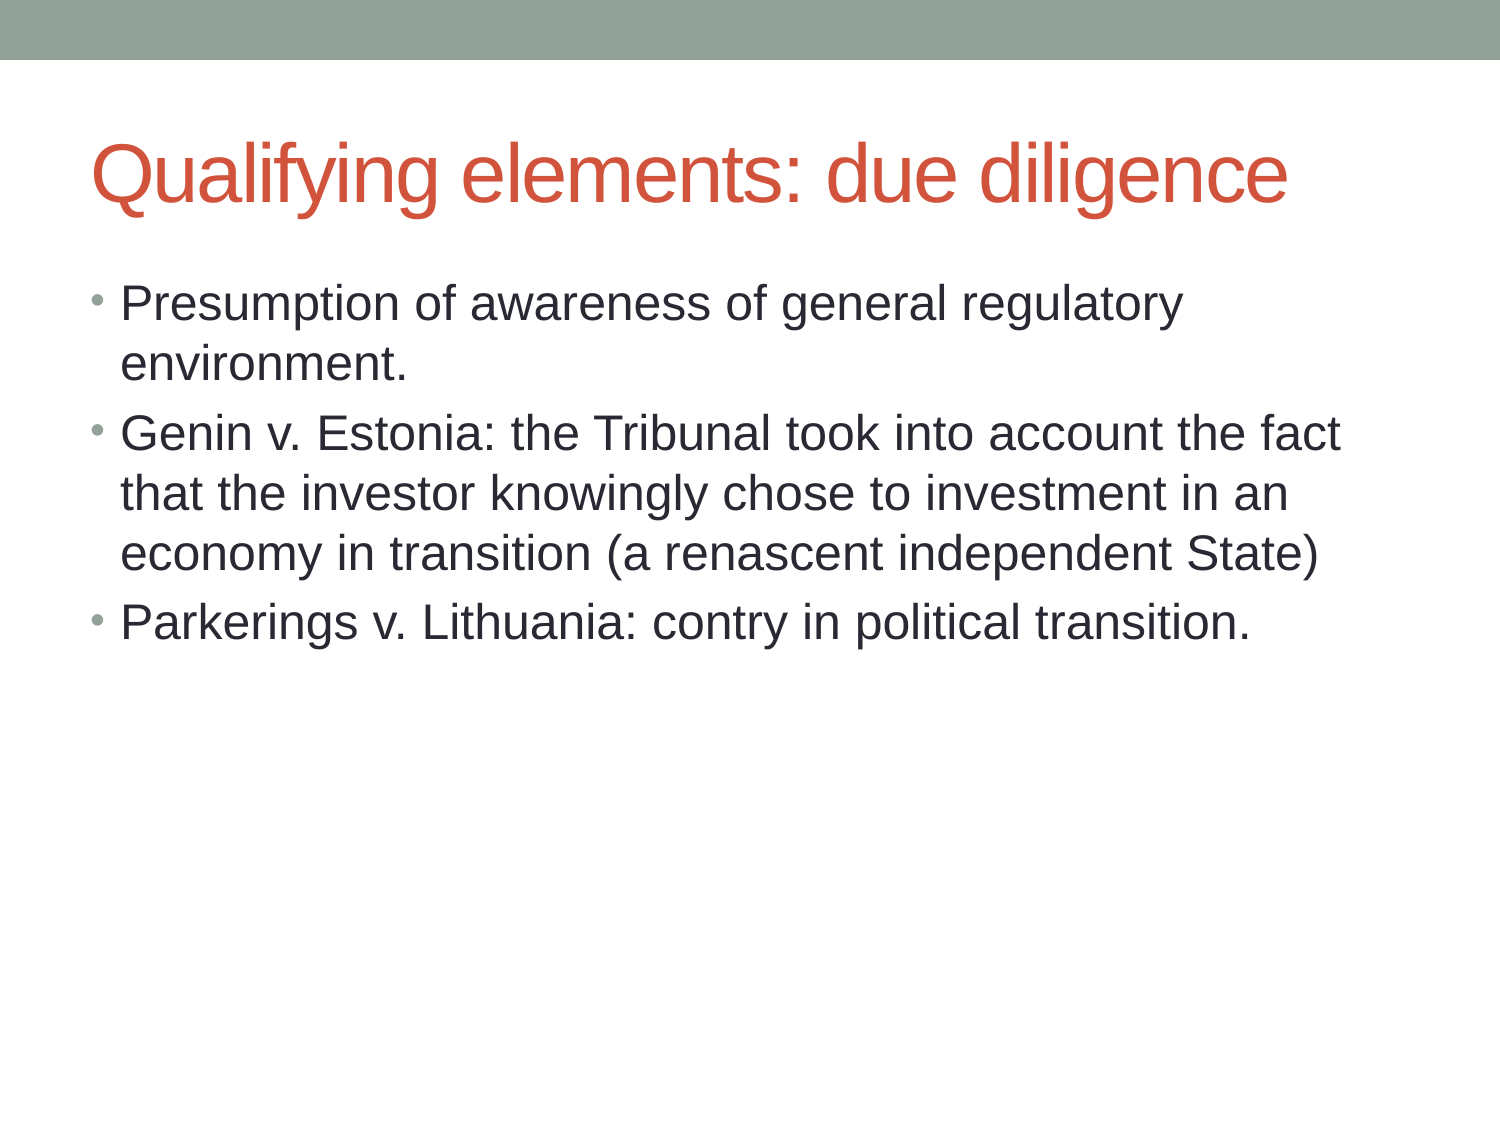

# Qualifying elements: due diligence
Presumption of awareness of general regulatory environment.
Genin v. Estonia: the Tribunal took into account the fact that the investor knowingly chose to investment in an economy in transition (a renascent independent State)
Parkerings v. Lithuania: contry in political transition.